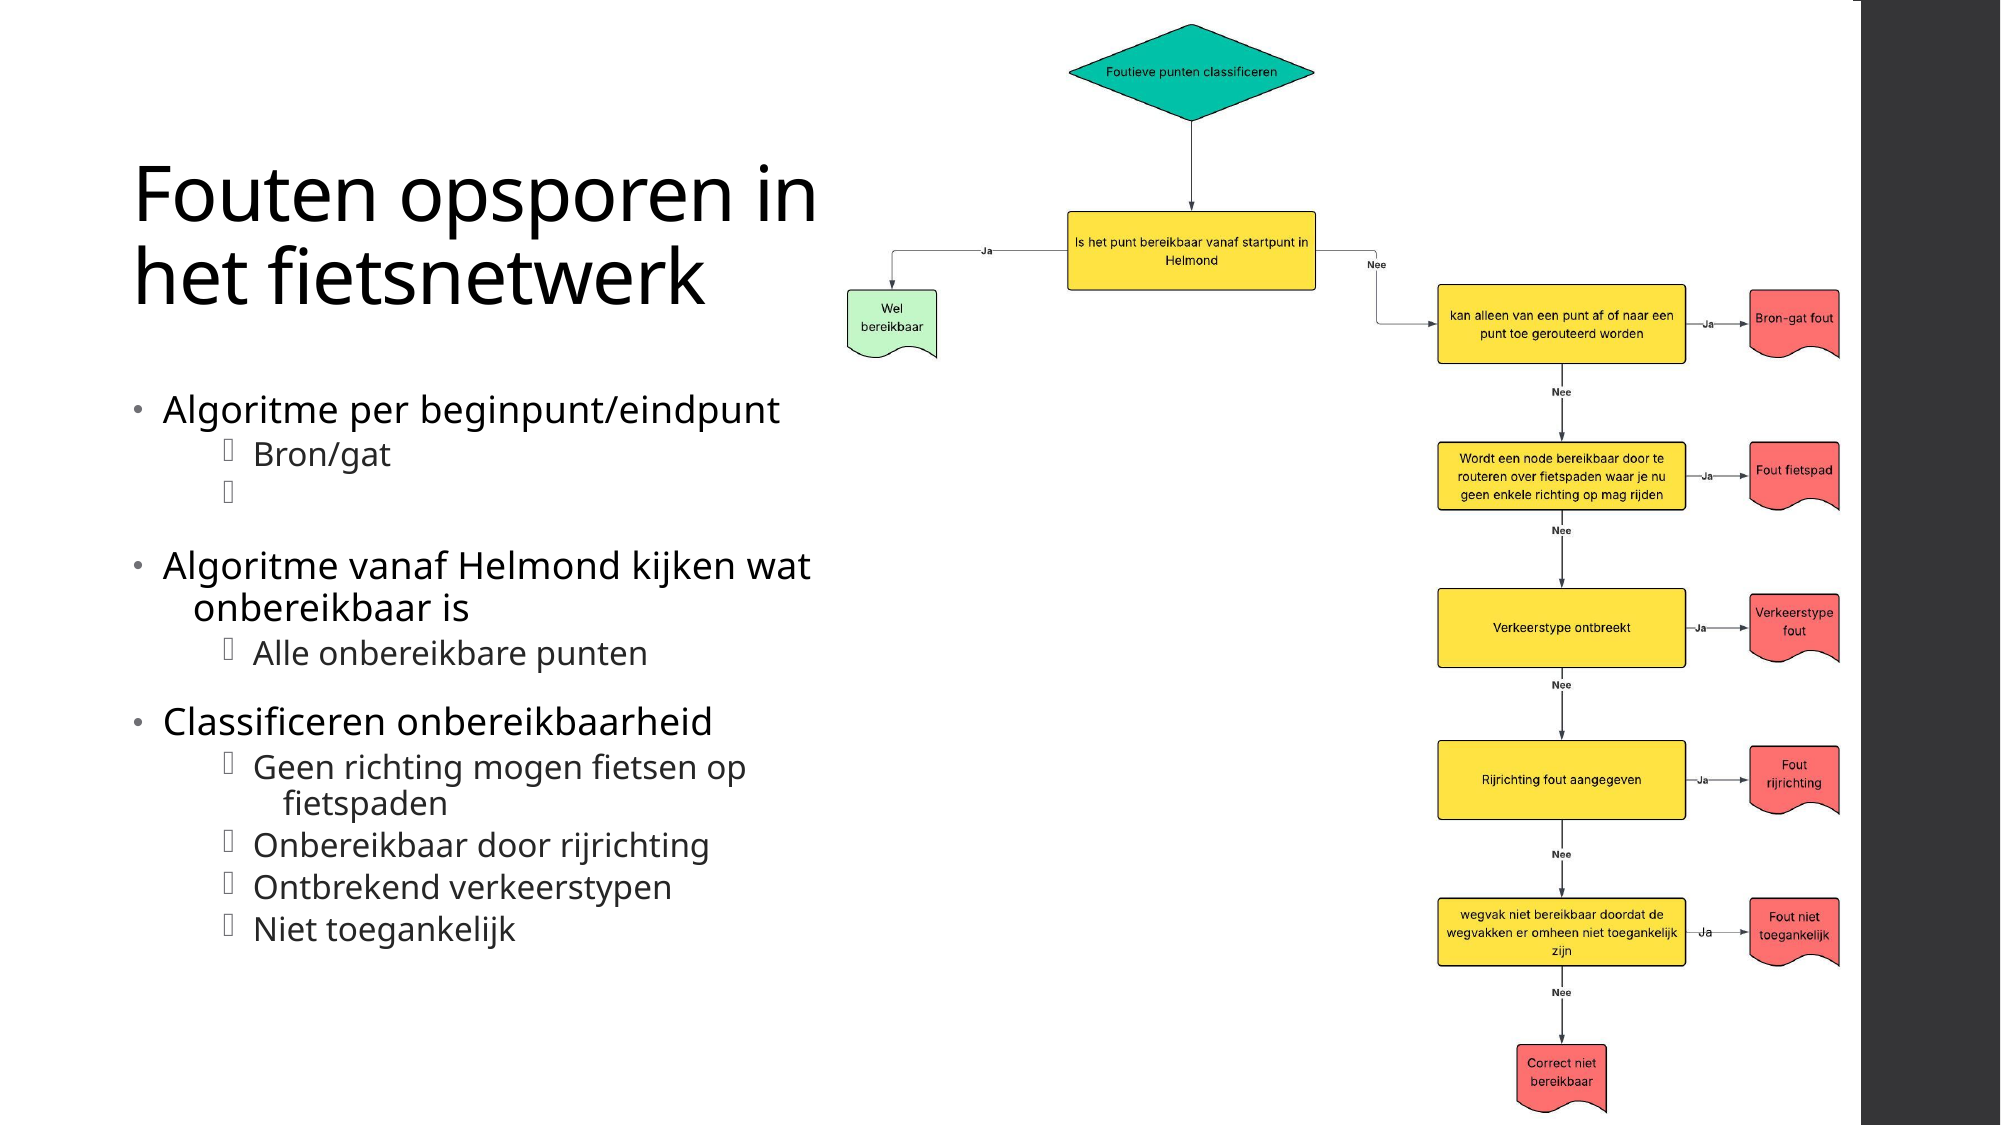

# Fouten opsporen in het fietsnetwerk
Algoritme per beginpunt/eindpunt
Bron/gat
Algoritme vanaf Helmond kijken wat onbereikbaar is
Alle onbereikbare punten
Classificeren onbereikbaarheid
Geen richting mogen fietsen op fietspaden
Onbereikbaar door rijrichting
Ontbrekend verkeerstypen
Niet toegankelijk